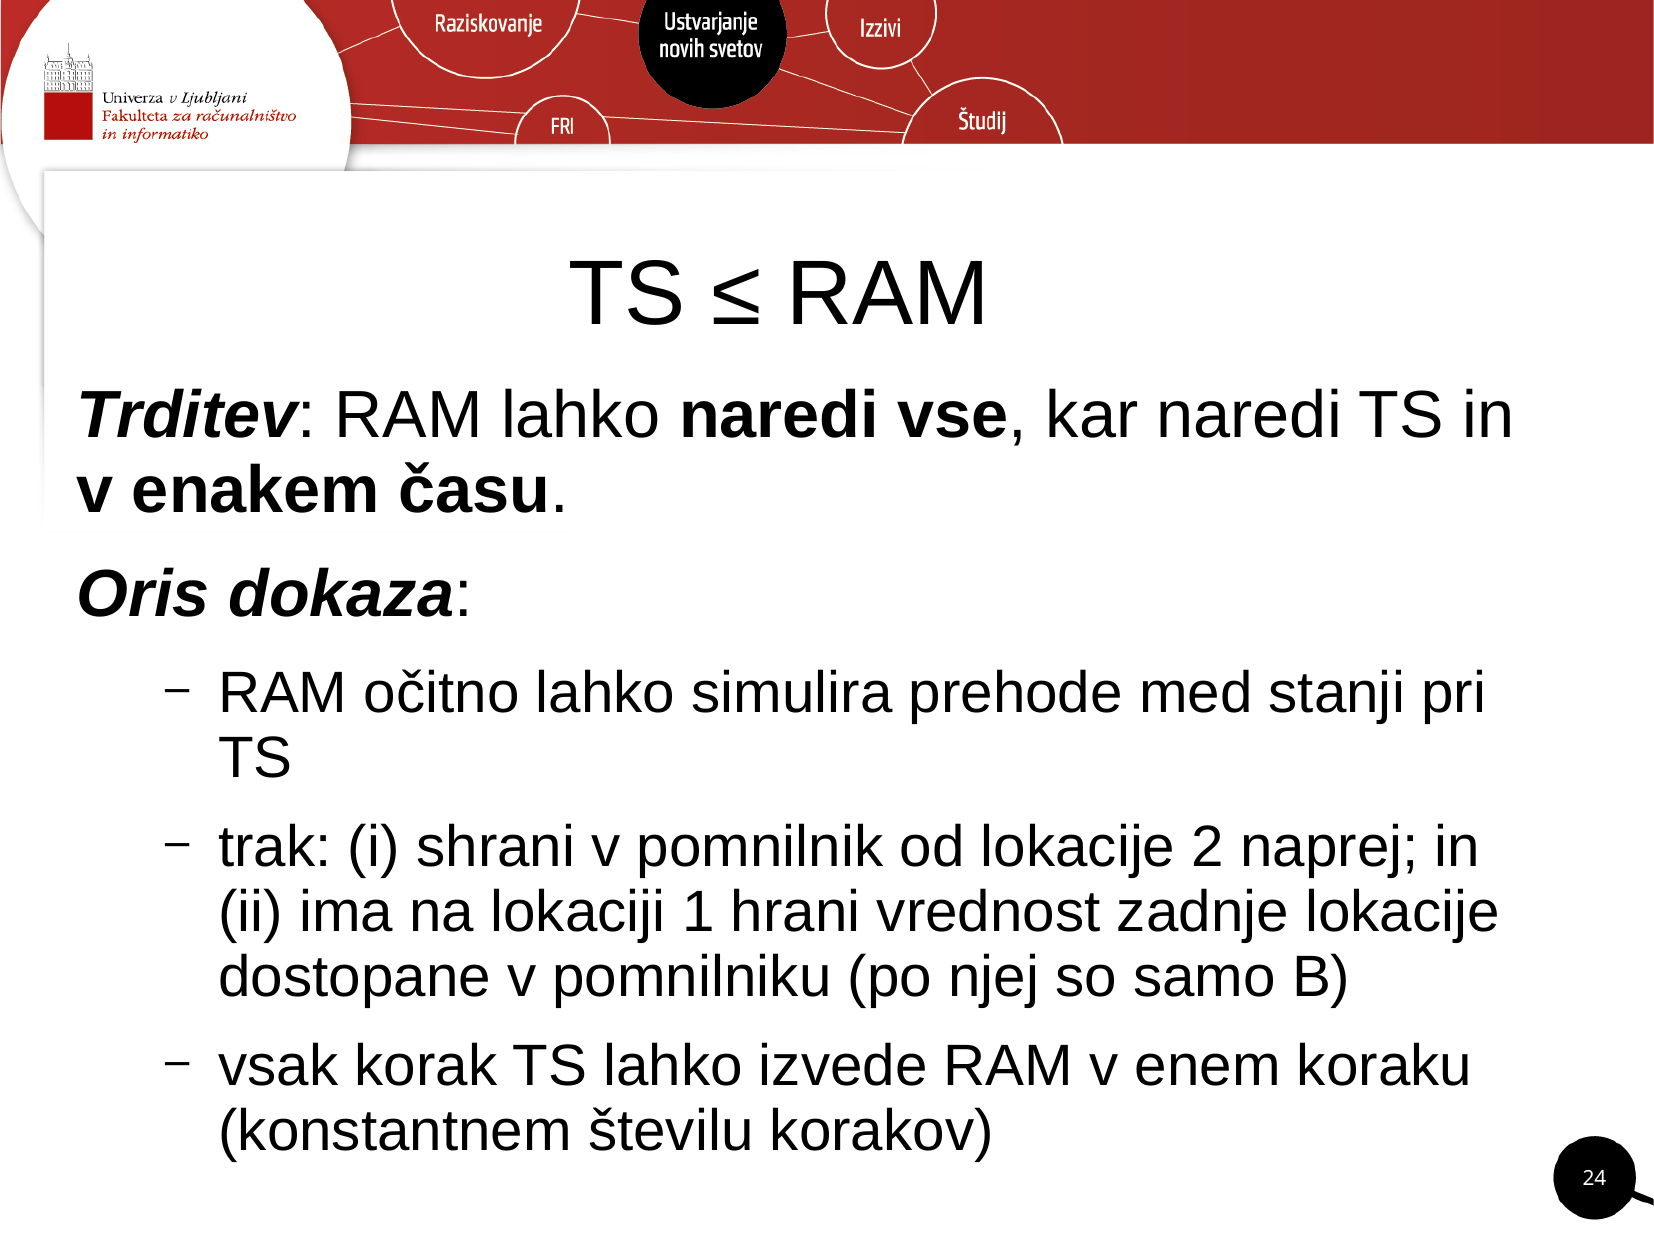

# TS ≤ RAM
Trditev: RAM lahko naredi vse, kar naredi TS in v enakem času.
Oris dokaza:
RAM očitno lahko simulira prehode med stanji pri TS
trak: (i) shrani v pomnilnik od lokacije 2 naprej; in (ii) ima na lokaciji 1 hrani vrednost zadnje lokacije dostopane v pomnilniku (po njej so samo B)
vsak korak TS lahko izvede RAM v enem koraku (konstantnem številu korakov)